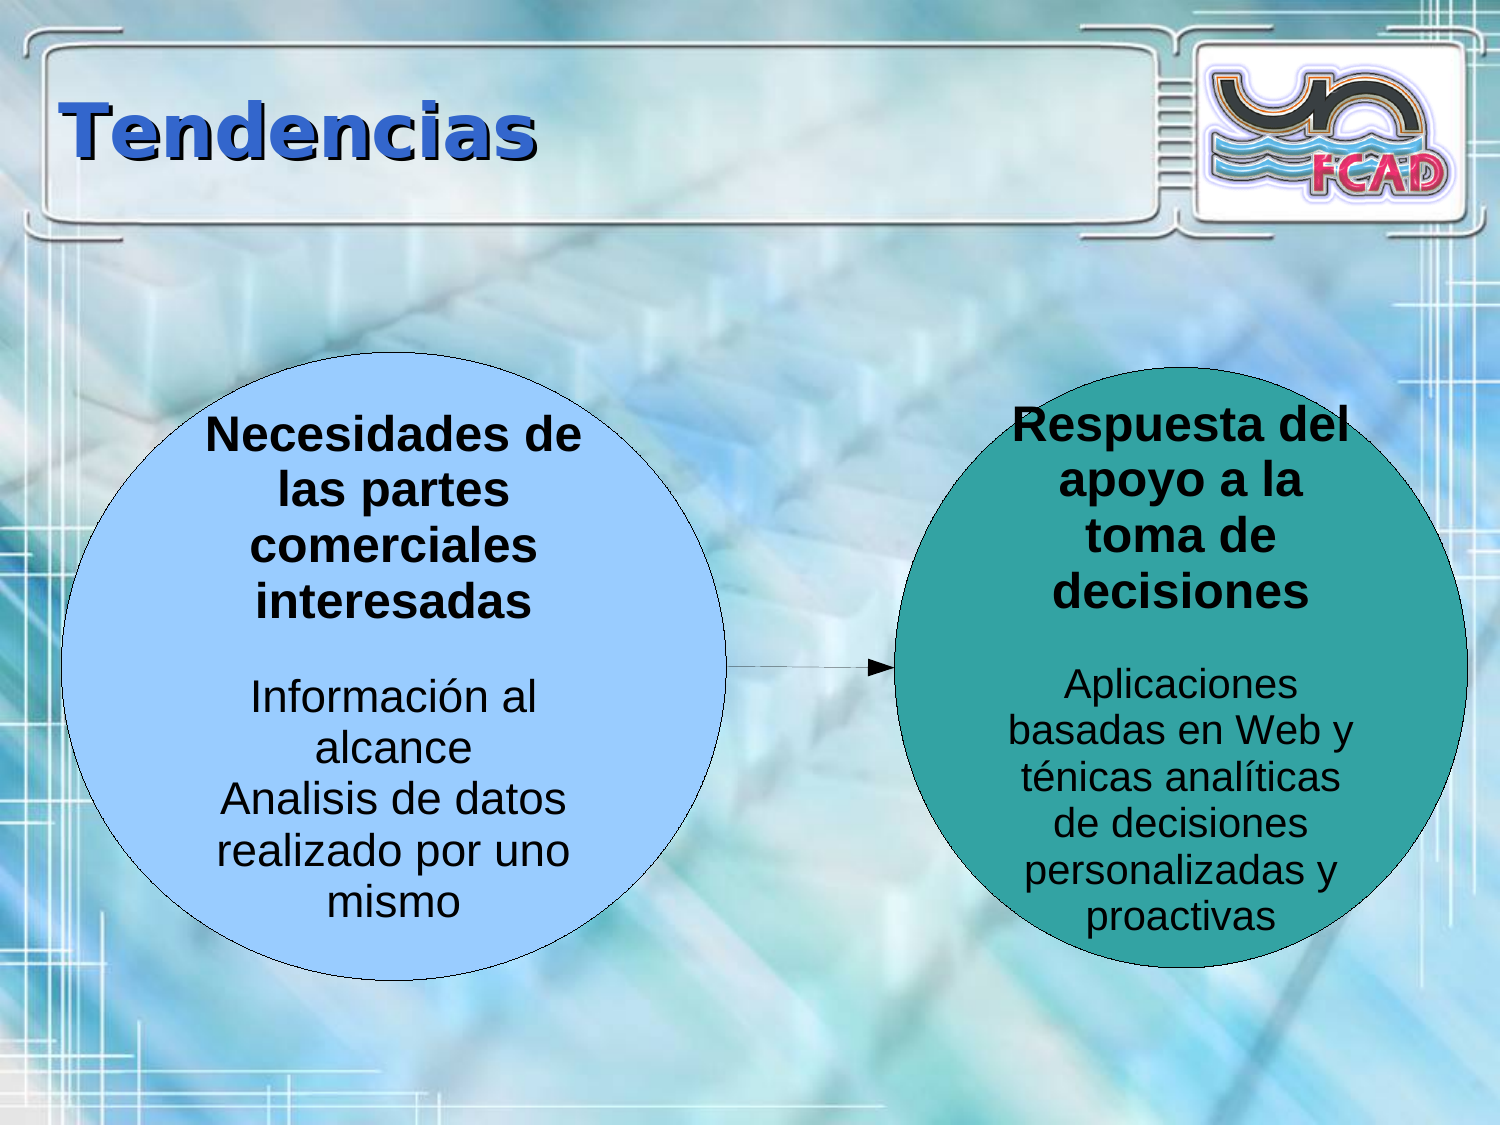

# Tendencias
Necesidades de las partes comerciales interesadas
Información al alcance
Analisis de datos realizado por uno mismo
Respuesta del apoyo a la toma de decisiones
Aplicaciones basadas en Web y ténicas analíticas de decisiones personalizadas y proactivas